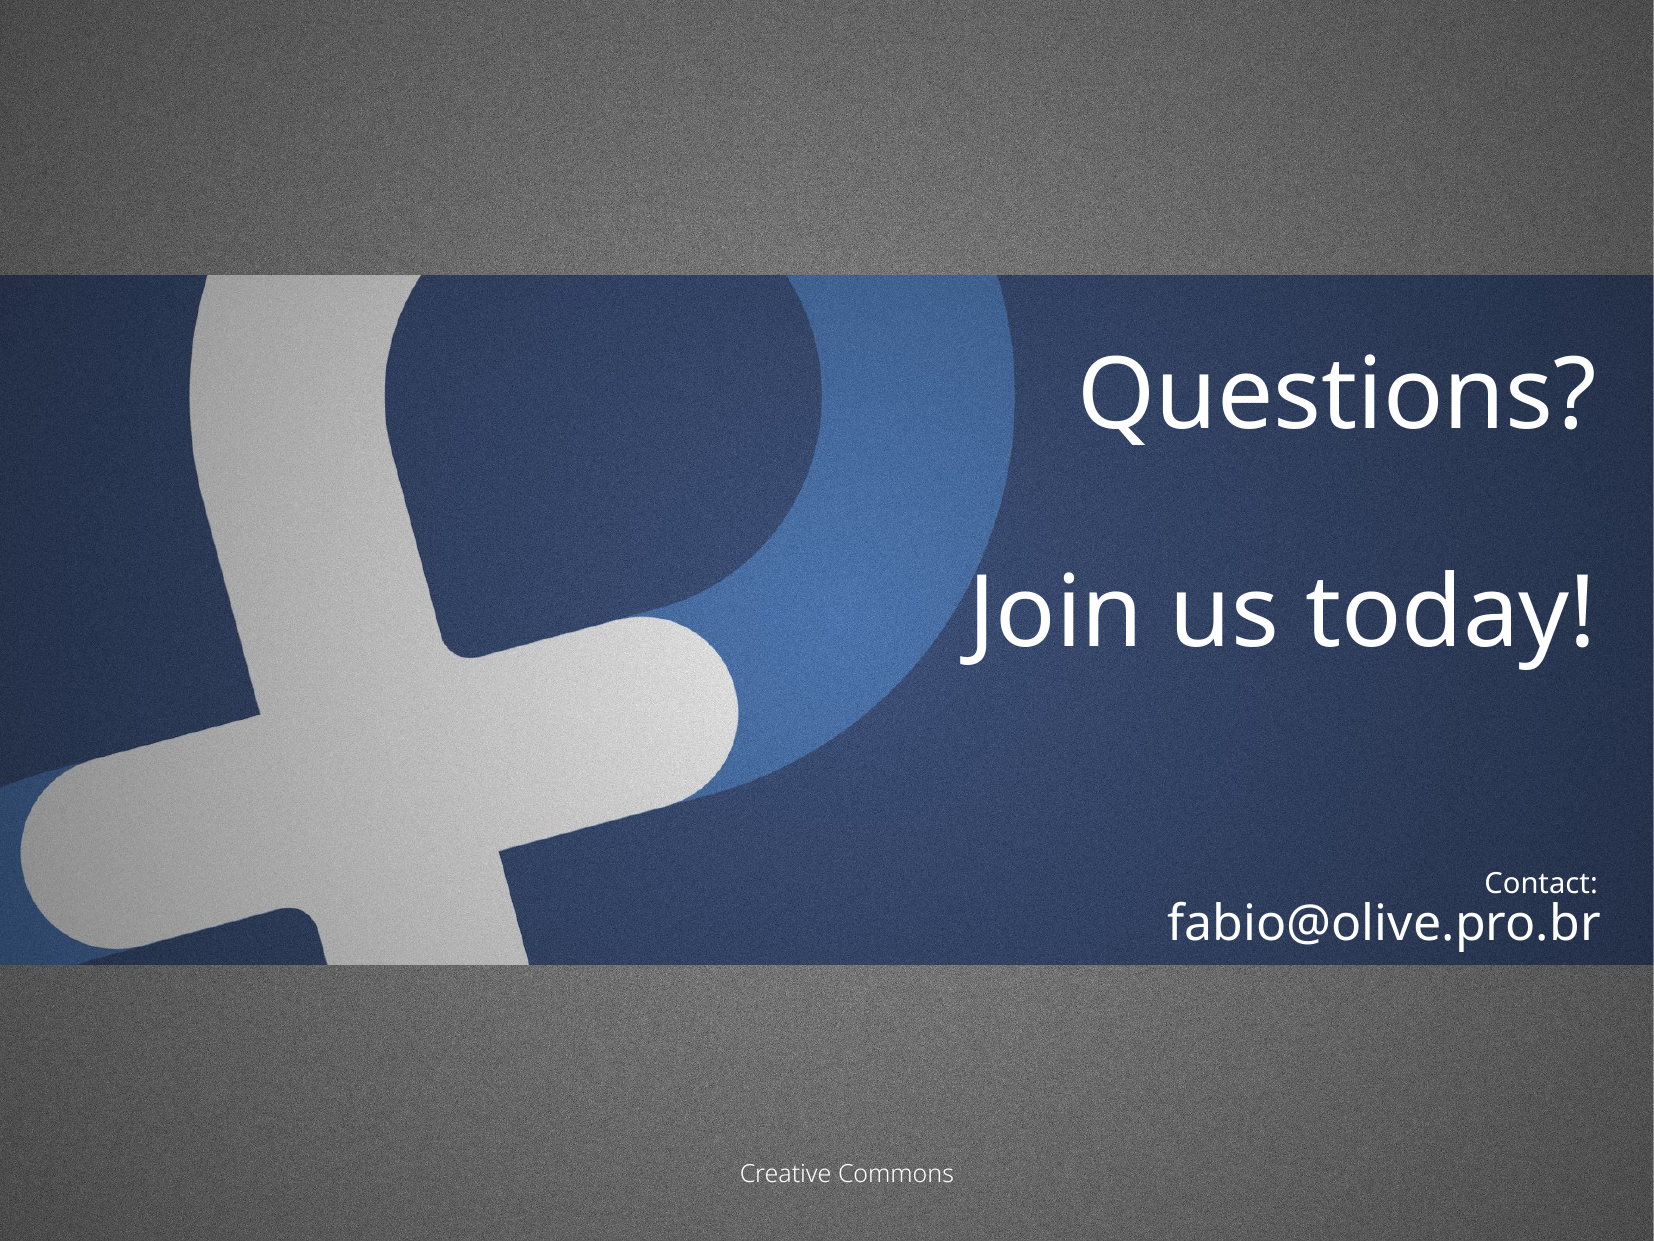

# Questions?
Join us today!
Contact:
fabio@olive.pro.br
 Creative Commons